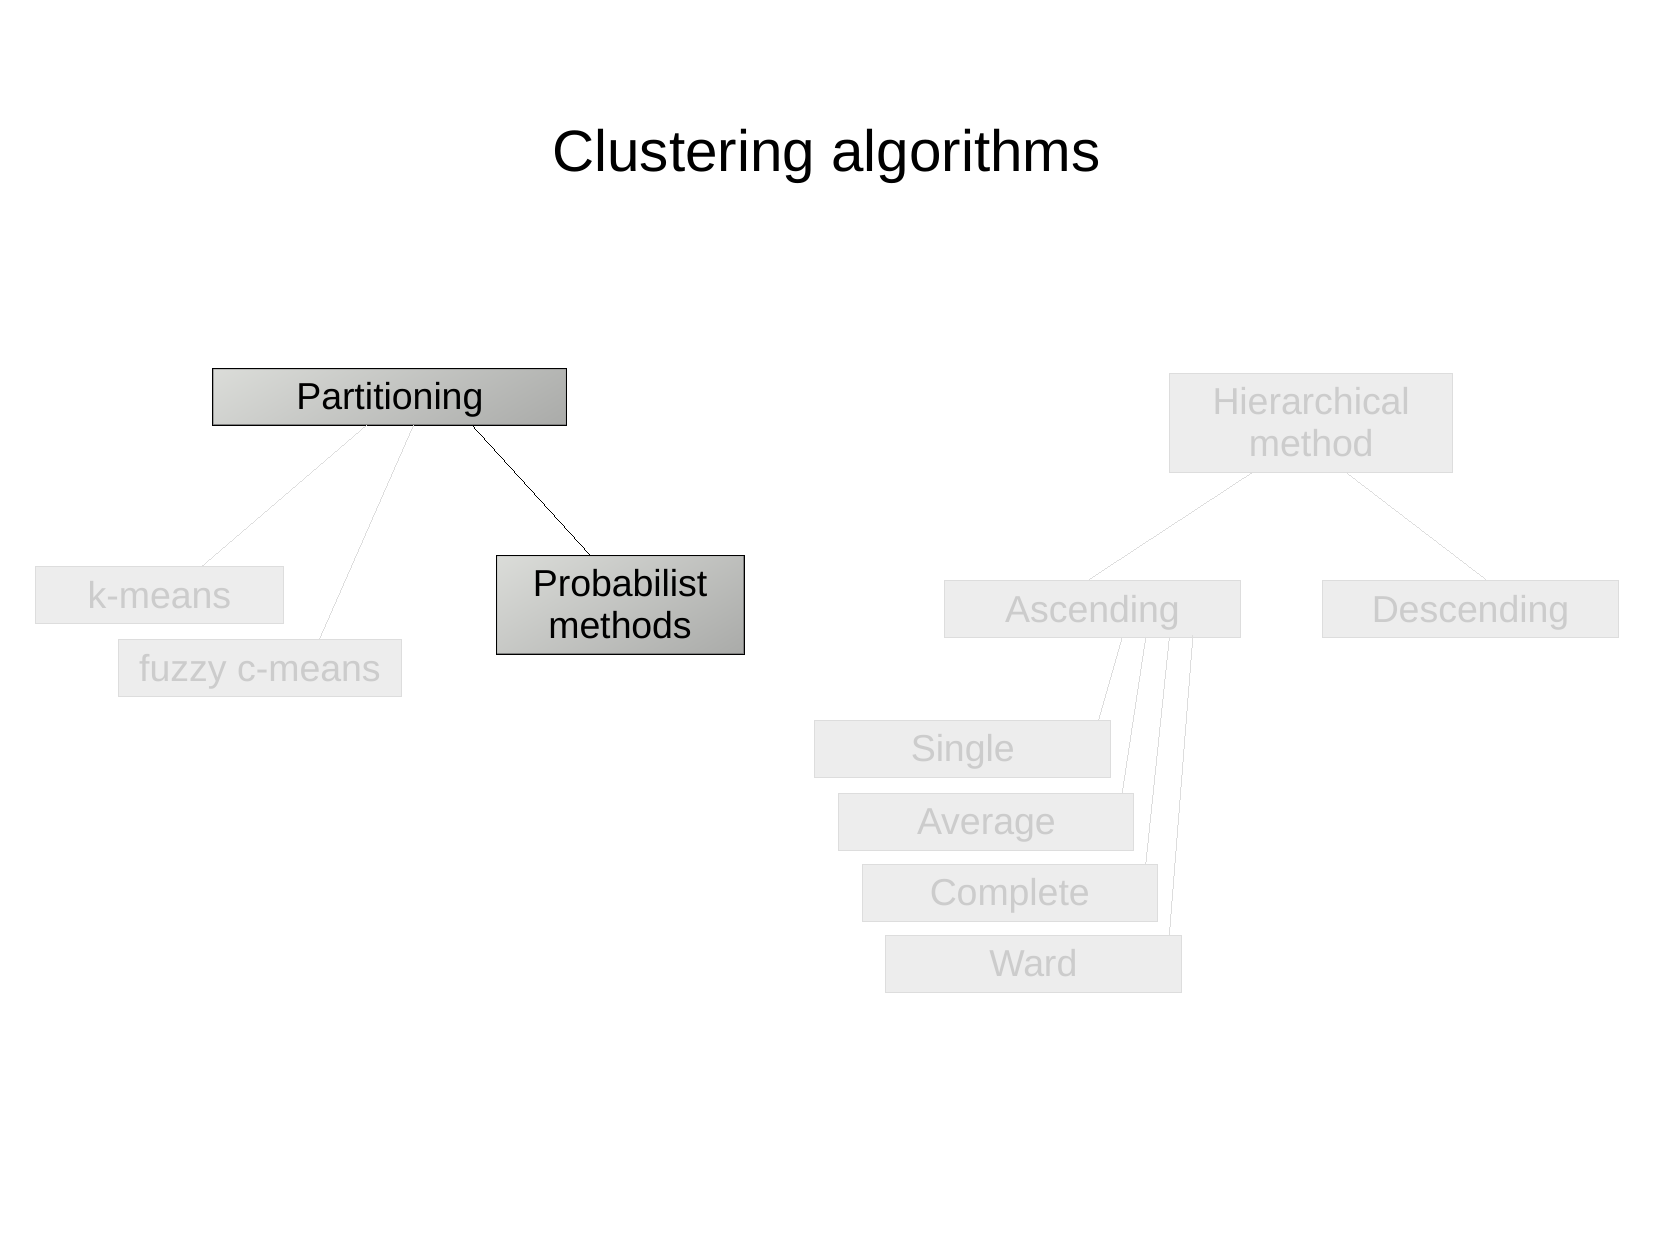

# Clustering algorithms
Partitioning
Hierarchical method
Probabilist
methods
k-means
Ascending
Descending
fuzzy c-means
Single
Average
Complete
Ward